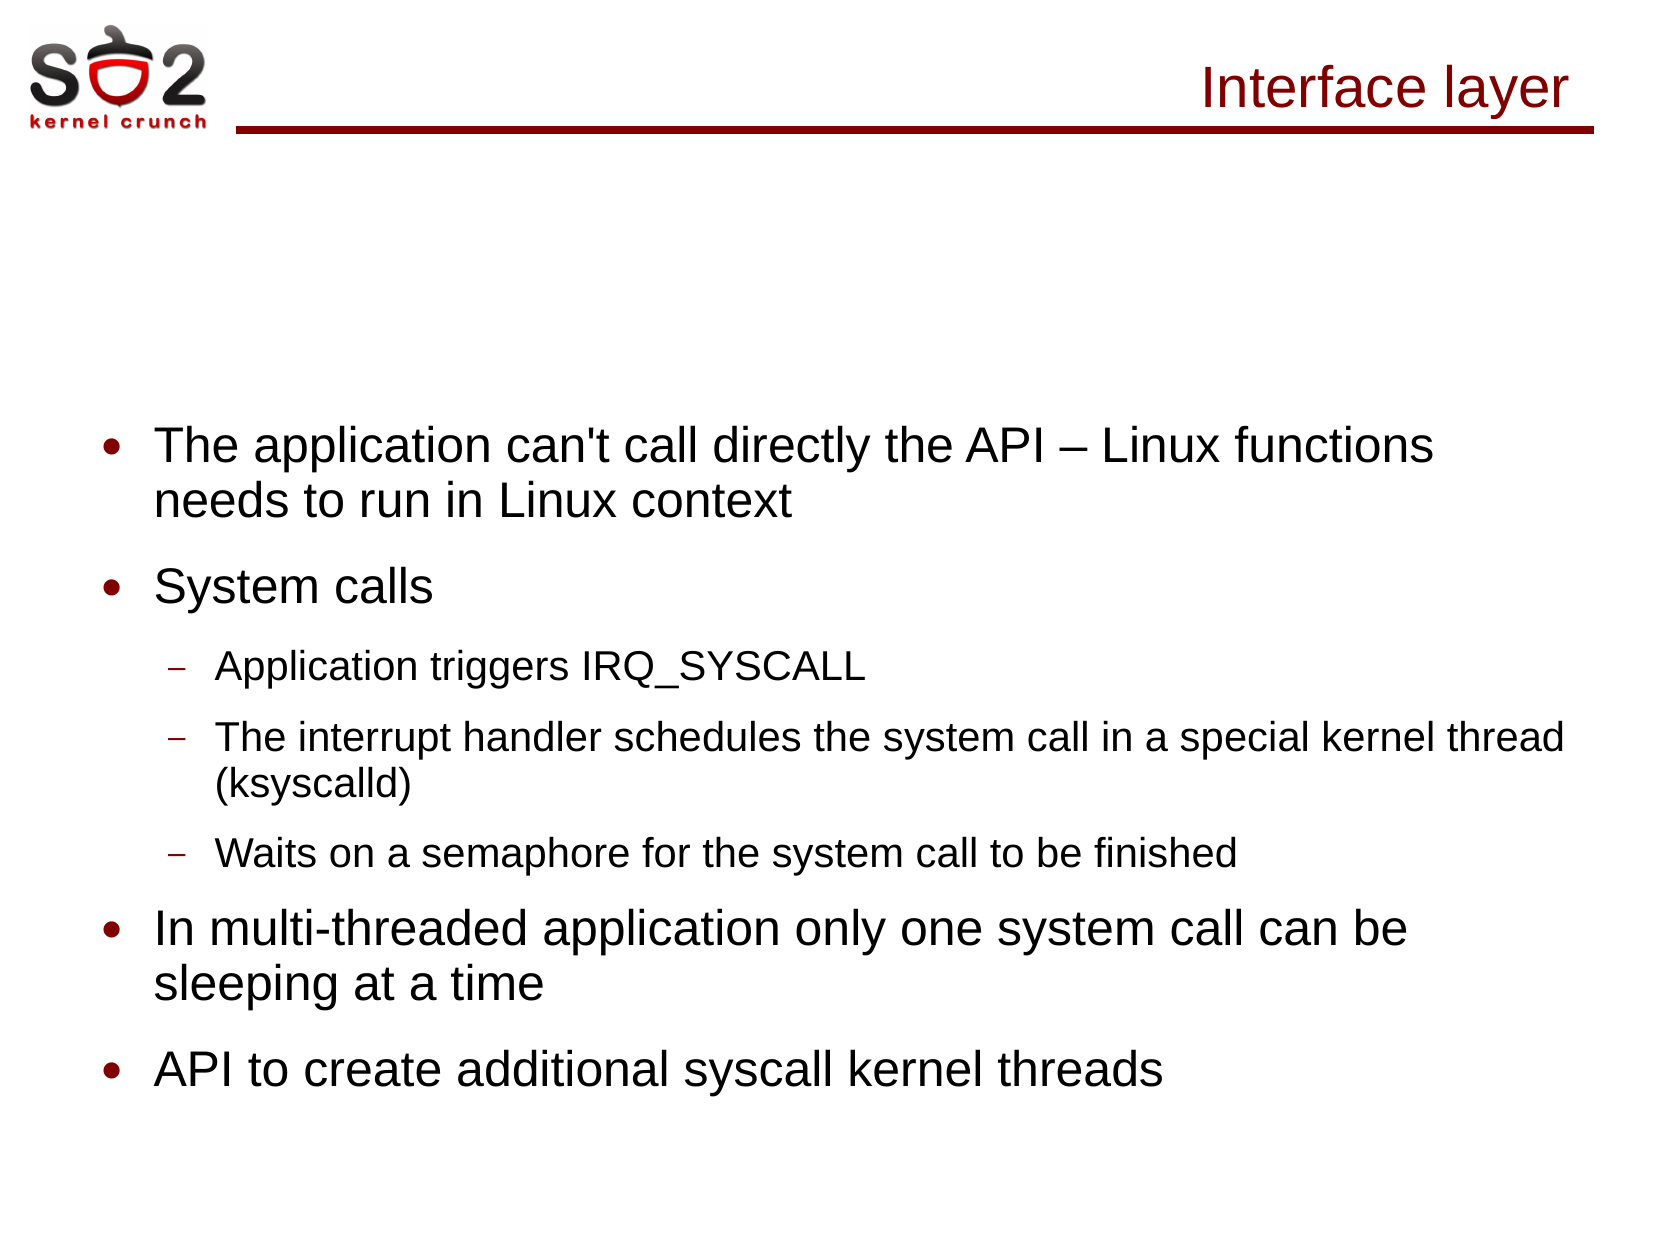

# Interface layer
The application can't call directly the API – Linux functions needs to run in Linux context
System calls
Application triggers IRQ_SYSCALL
The interrupt handler schedules the system call in a special kernel thread (ksyscalld)
Waits on a semaphore for the system call to be finished
In multi-threaded application only one system call can be sleeping at a time
API to create additional syscall kernel threads